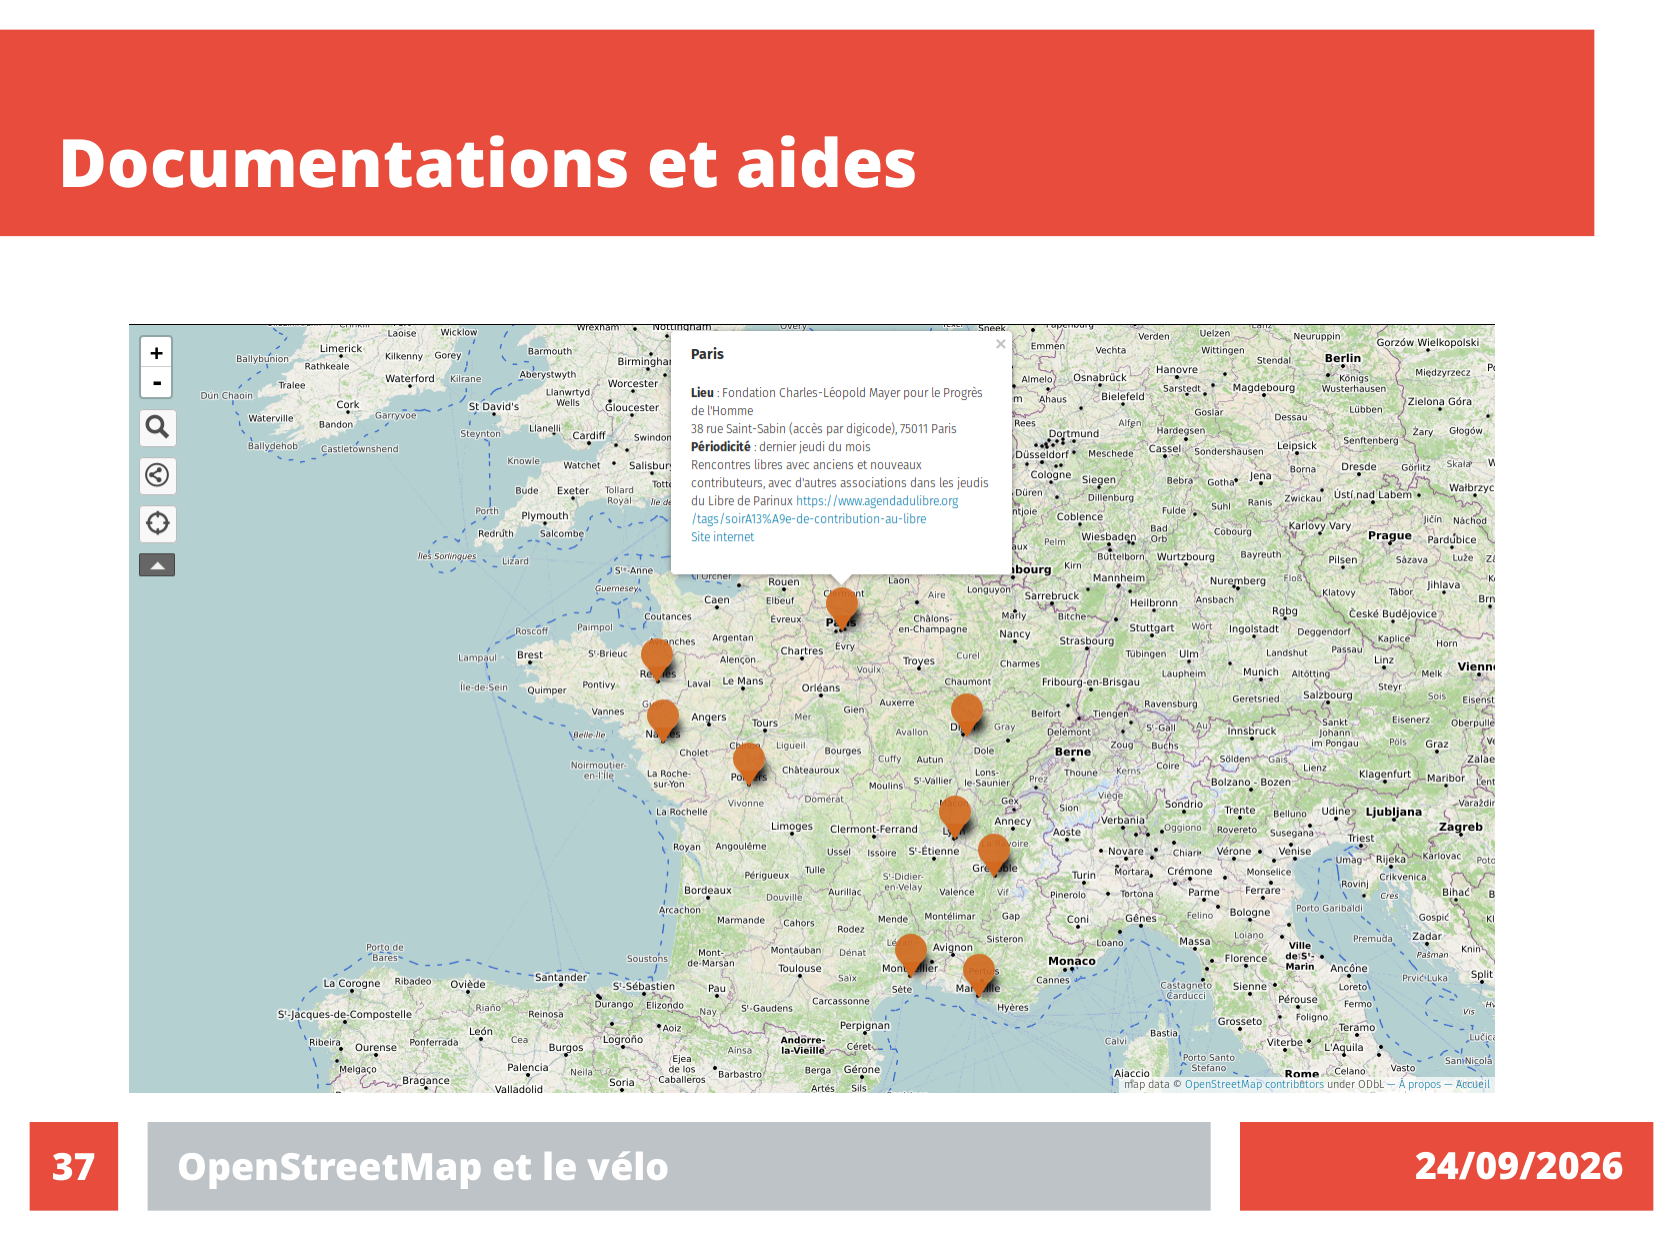

# Documentations et aides
37
OpenStreetMap et le vélo